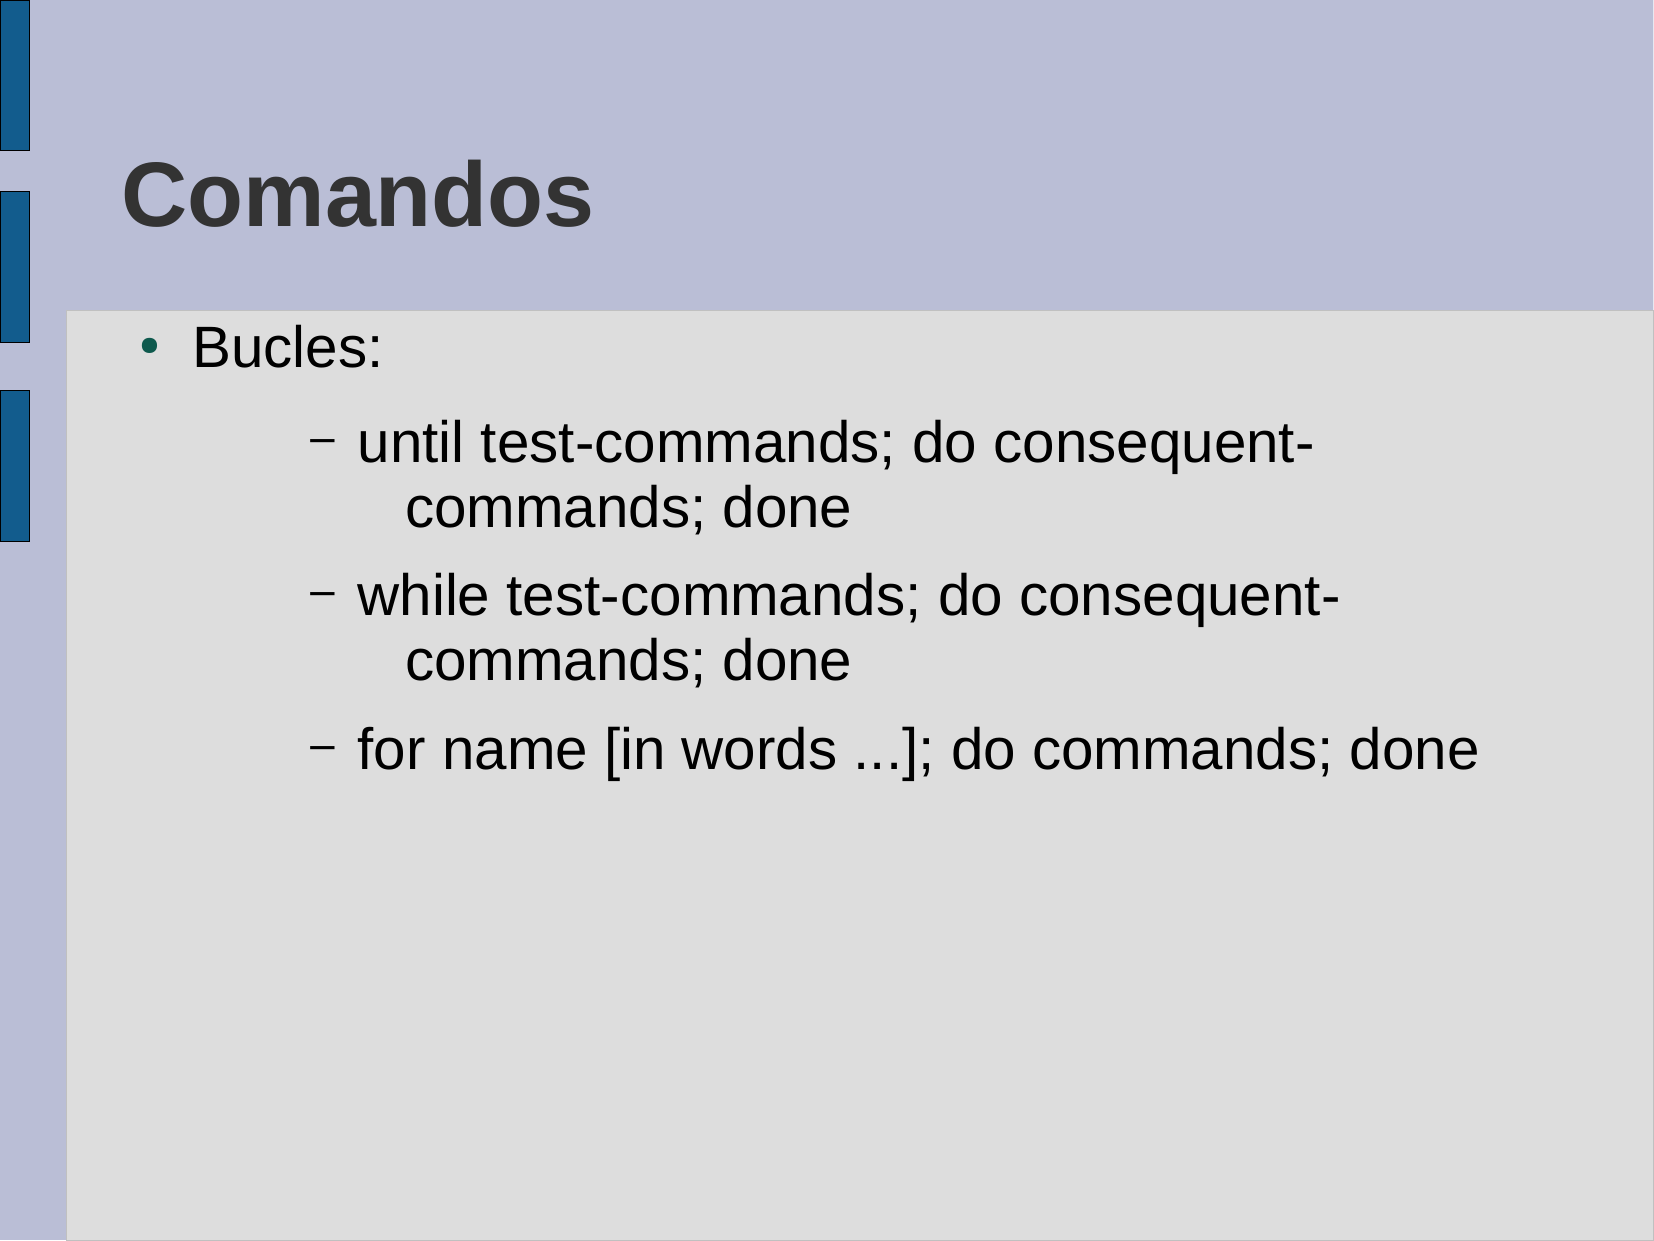

# Comandos
Bucles:
until test-commands; do consequent-commands; done
while test-commands; do consequent-commands; done
for name [in words ...]; do commands; done